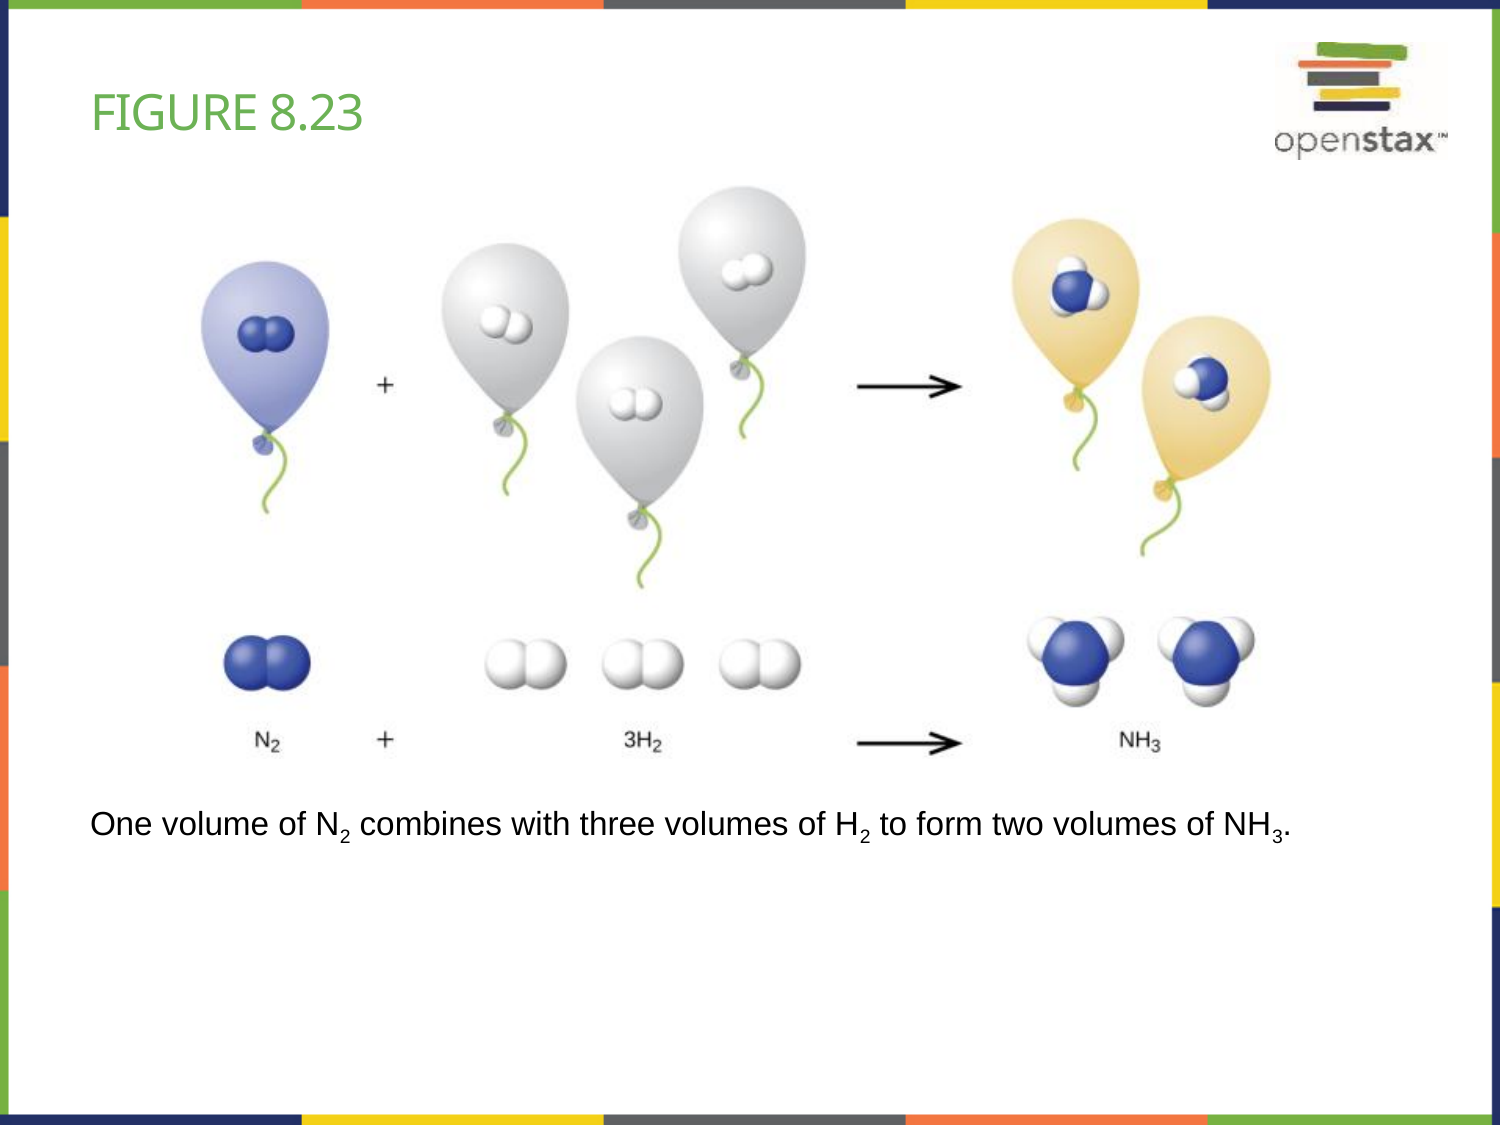

# Figure 8.23
One volume of N2 combines with three volumes of H2 to form two volumes of NH3.